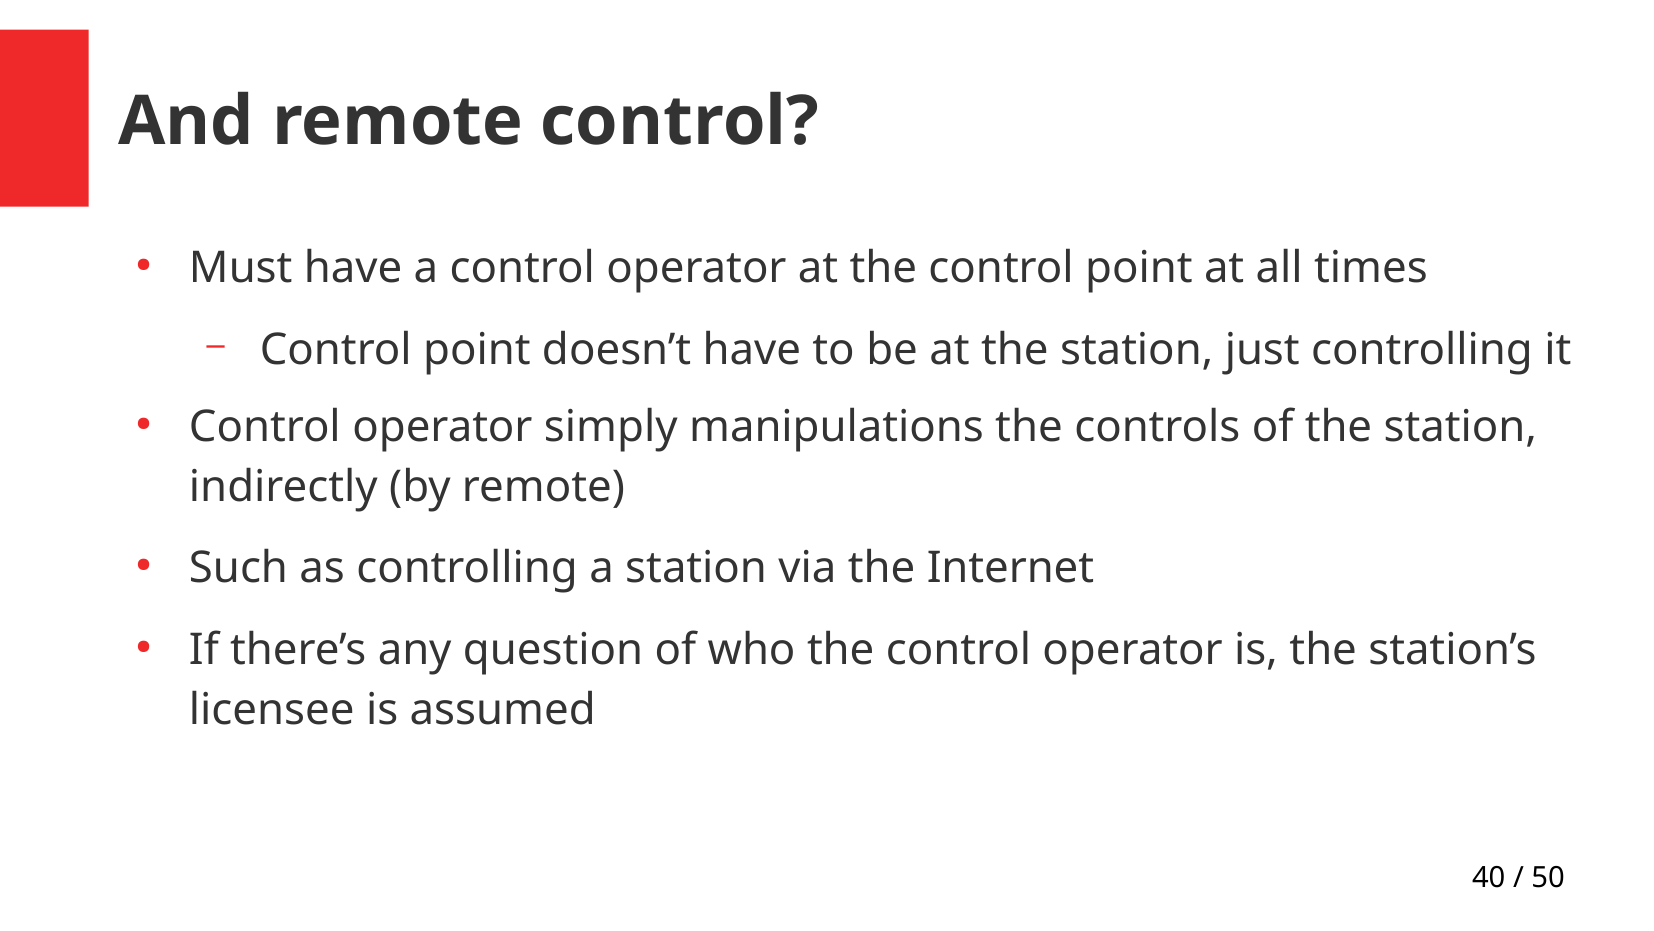

# And remote control?
Must have a control operator at the control point at all times
Control point doesn’t have to be at the station, just controlling it
Control operator simply manipulations the controls of the station, indirectly (by remote)
Such as controlling a station via the Internet
If there’s any question of who the control operator is, the station’s licensee is assumed
40